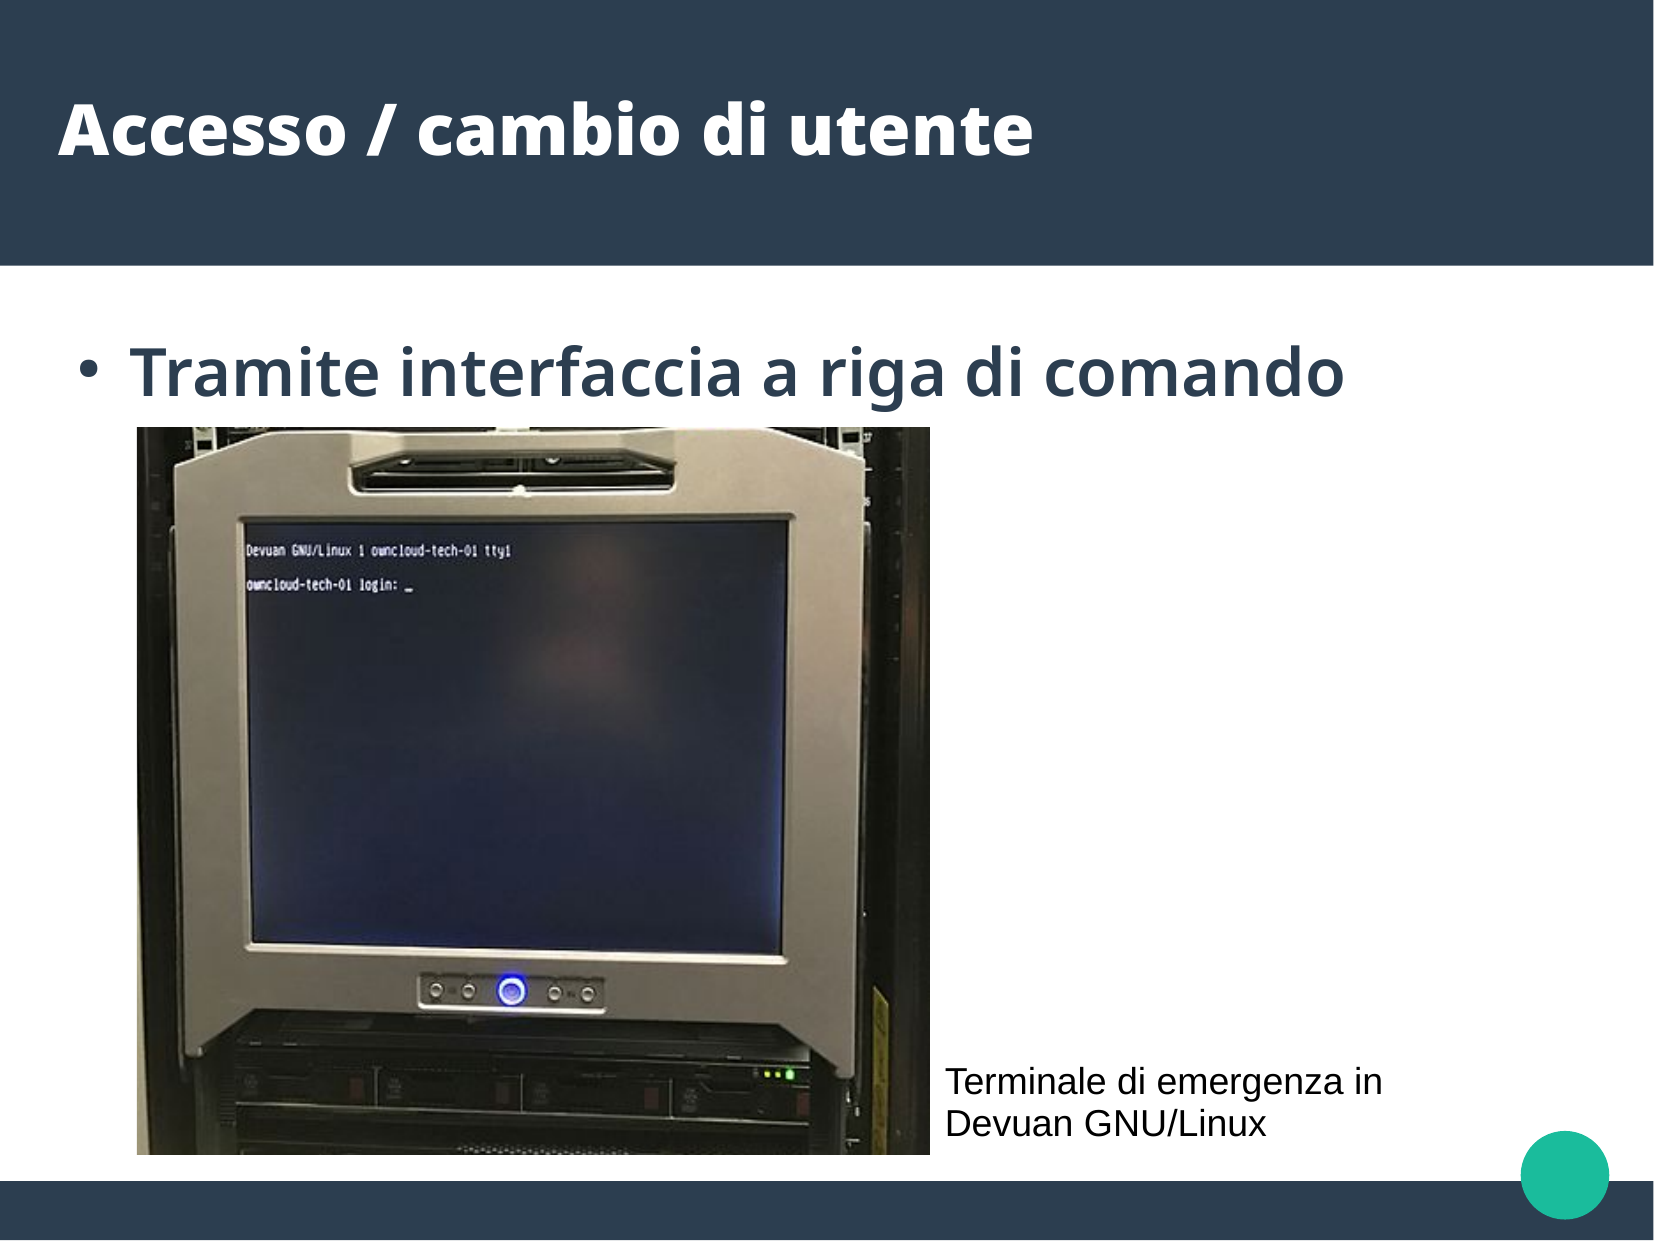

# Accesso / cambio di utente
Tramite interfaccia a riga di comando
Terminale di emergenza in
Devuan GNU/Linux